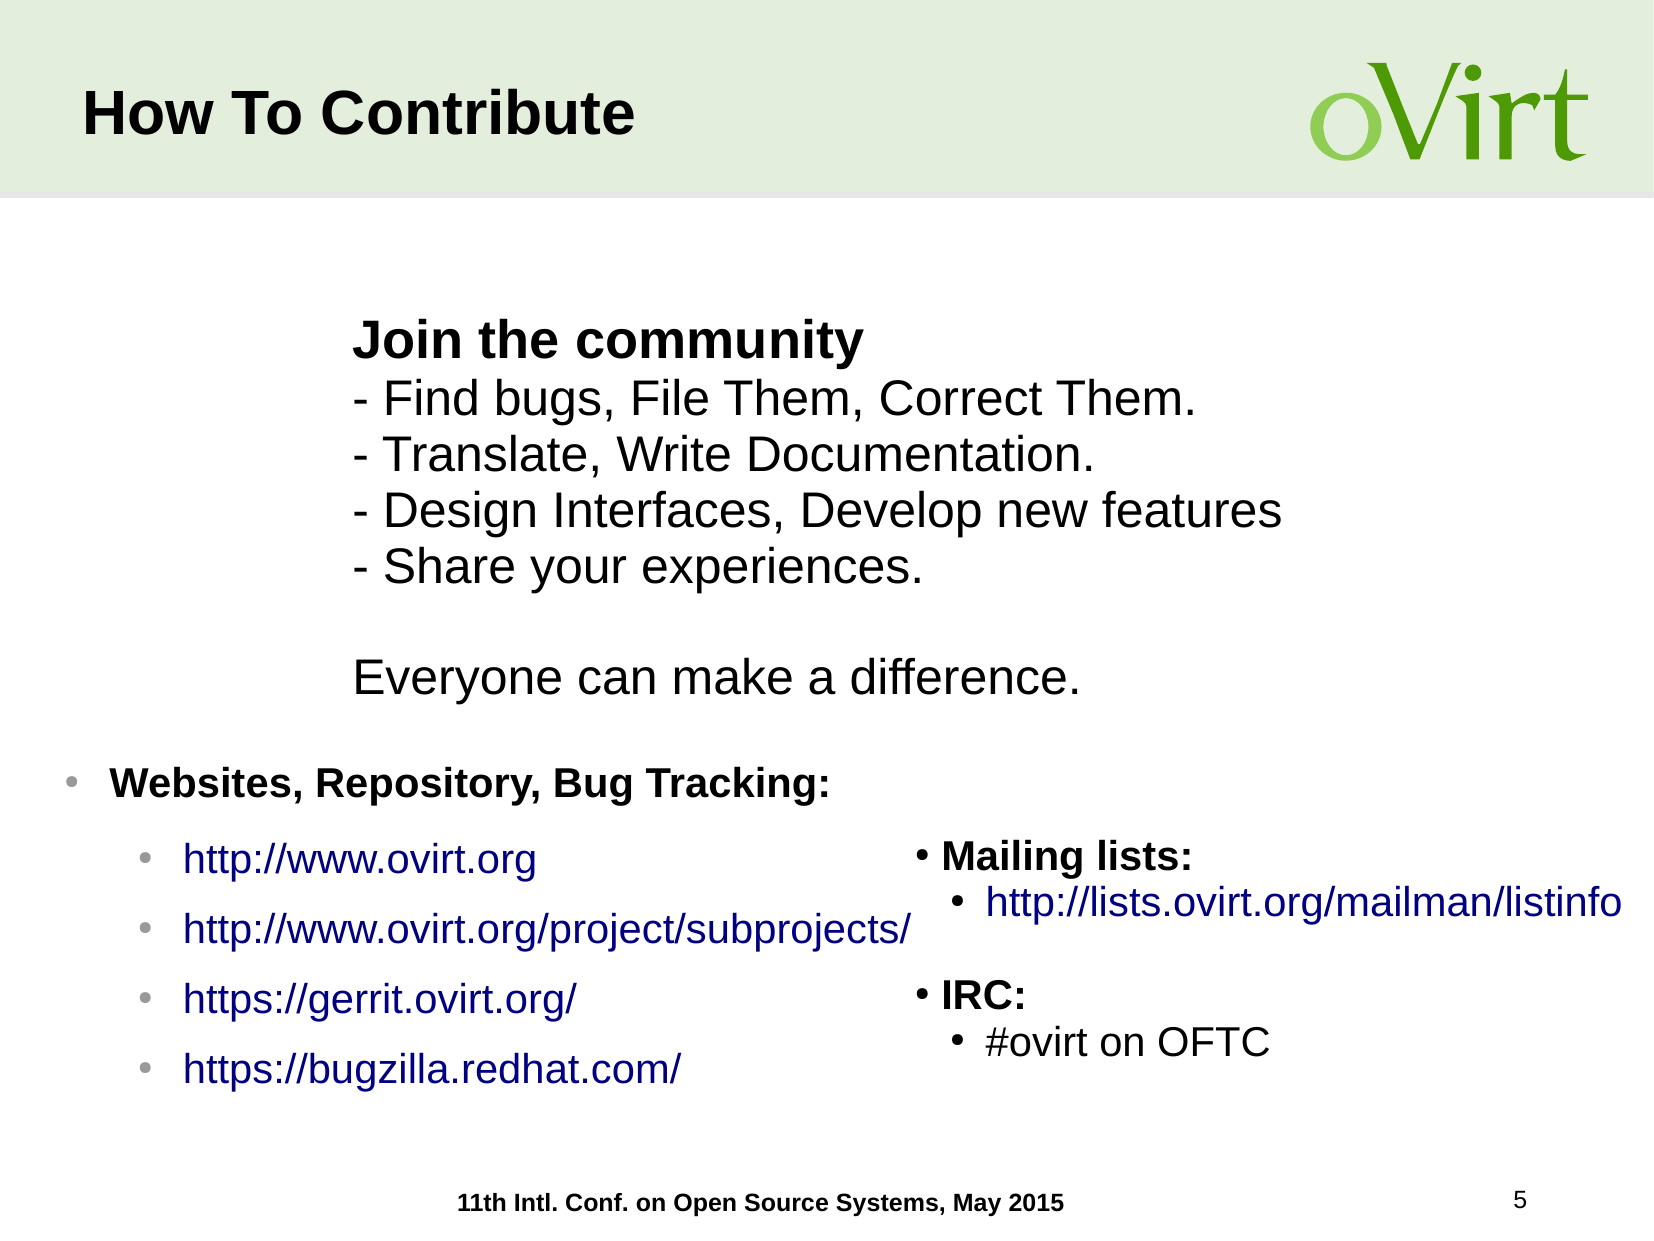

# How To Contribute
Join the community
- Find bugs, File Them, Correct Them.
- Translate, Write Documentation.
- Design Interfaces, Develop new features
- Share your experiences.
Everyone can make a difference.
Websites, Repository, Bug Tracking:
http://www.ovirt.org
http://www.ovirt.org/project/subprojects/
https://gerrit.ovirt.org/
https://bugzilla.redhat.com/
 Mailing lists:
http://lists.ovirt.org/mailman/listinfo
 IRC:
#ovirt on OFTC